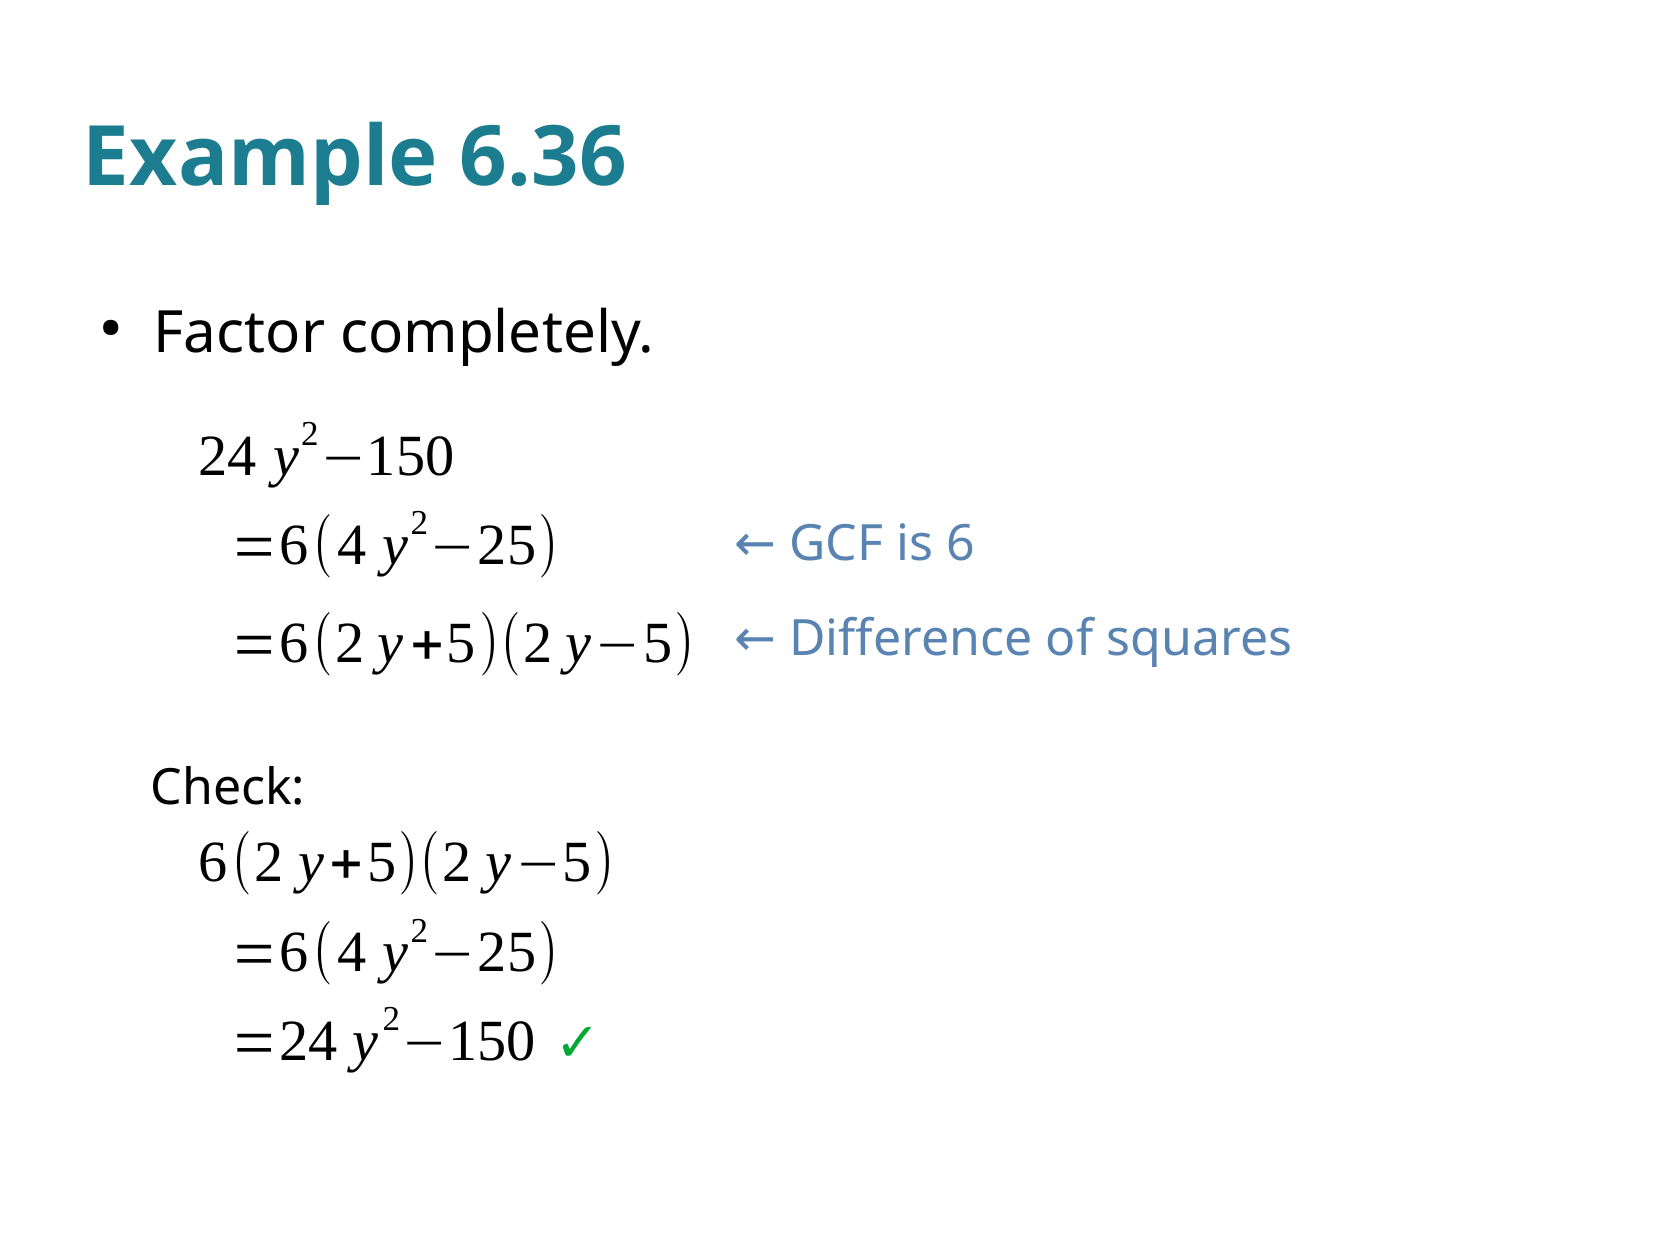

# Example 6.36
Factor completely.
← GCF is 6
← Difference of squares
Check:
✓